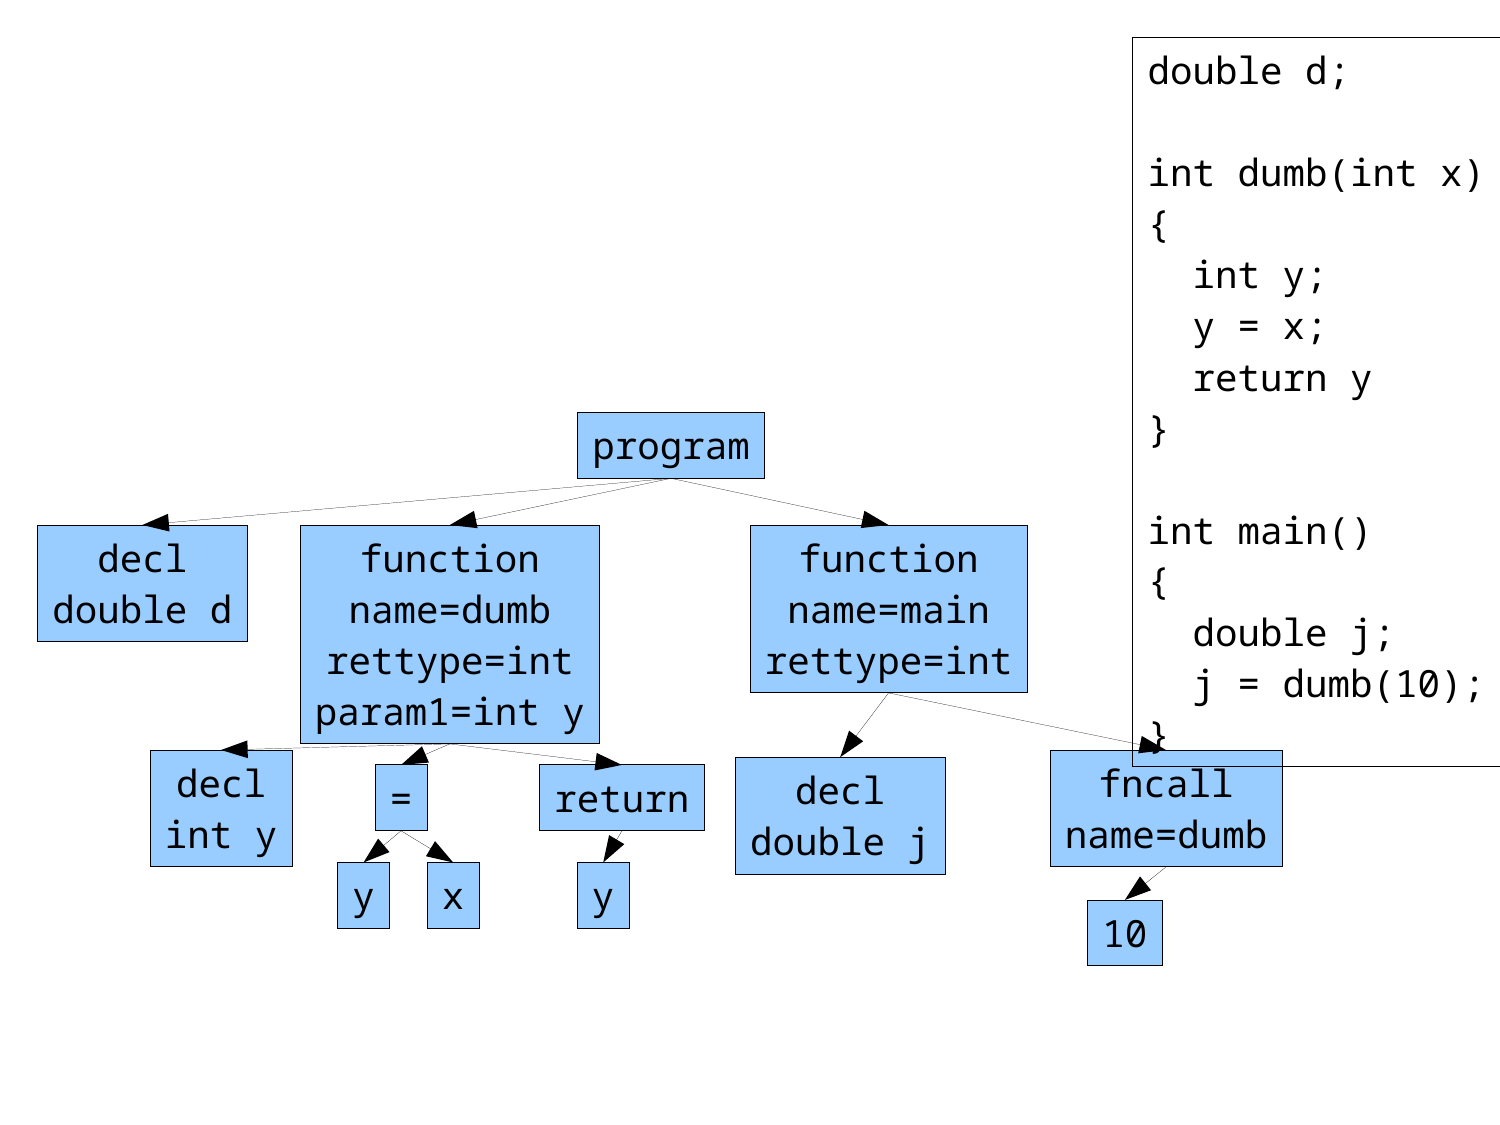

double d;
int dumb(int x)
{
 int y;
 y = x;
 return y
}
int main()
{
 double j;
 j = dumb(10);
}
program
decl
double d
function
name=dumb
rettype=int
param1=int y
function
name=main
rettype=int
decl
int y
fncall
name=dumb
decl
double j
=
return
y
x
y
10
19